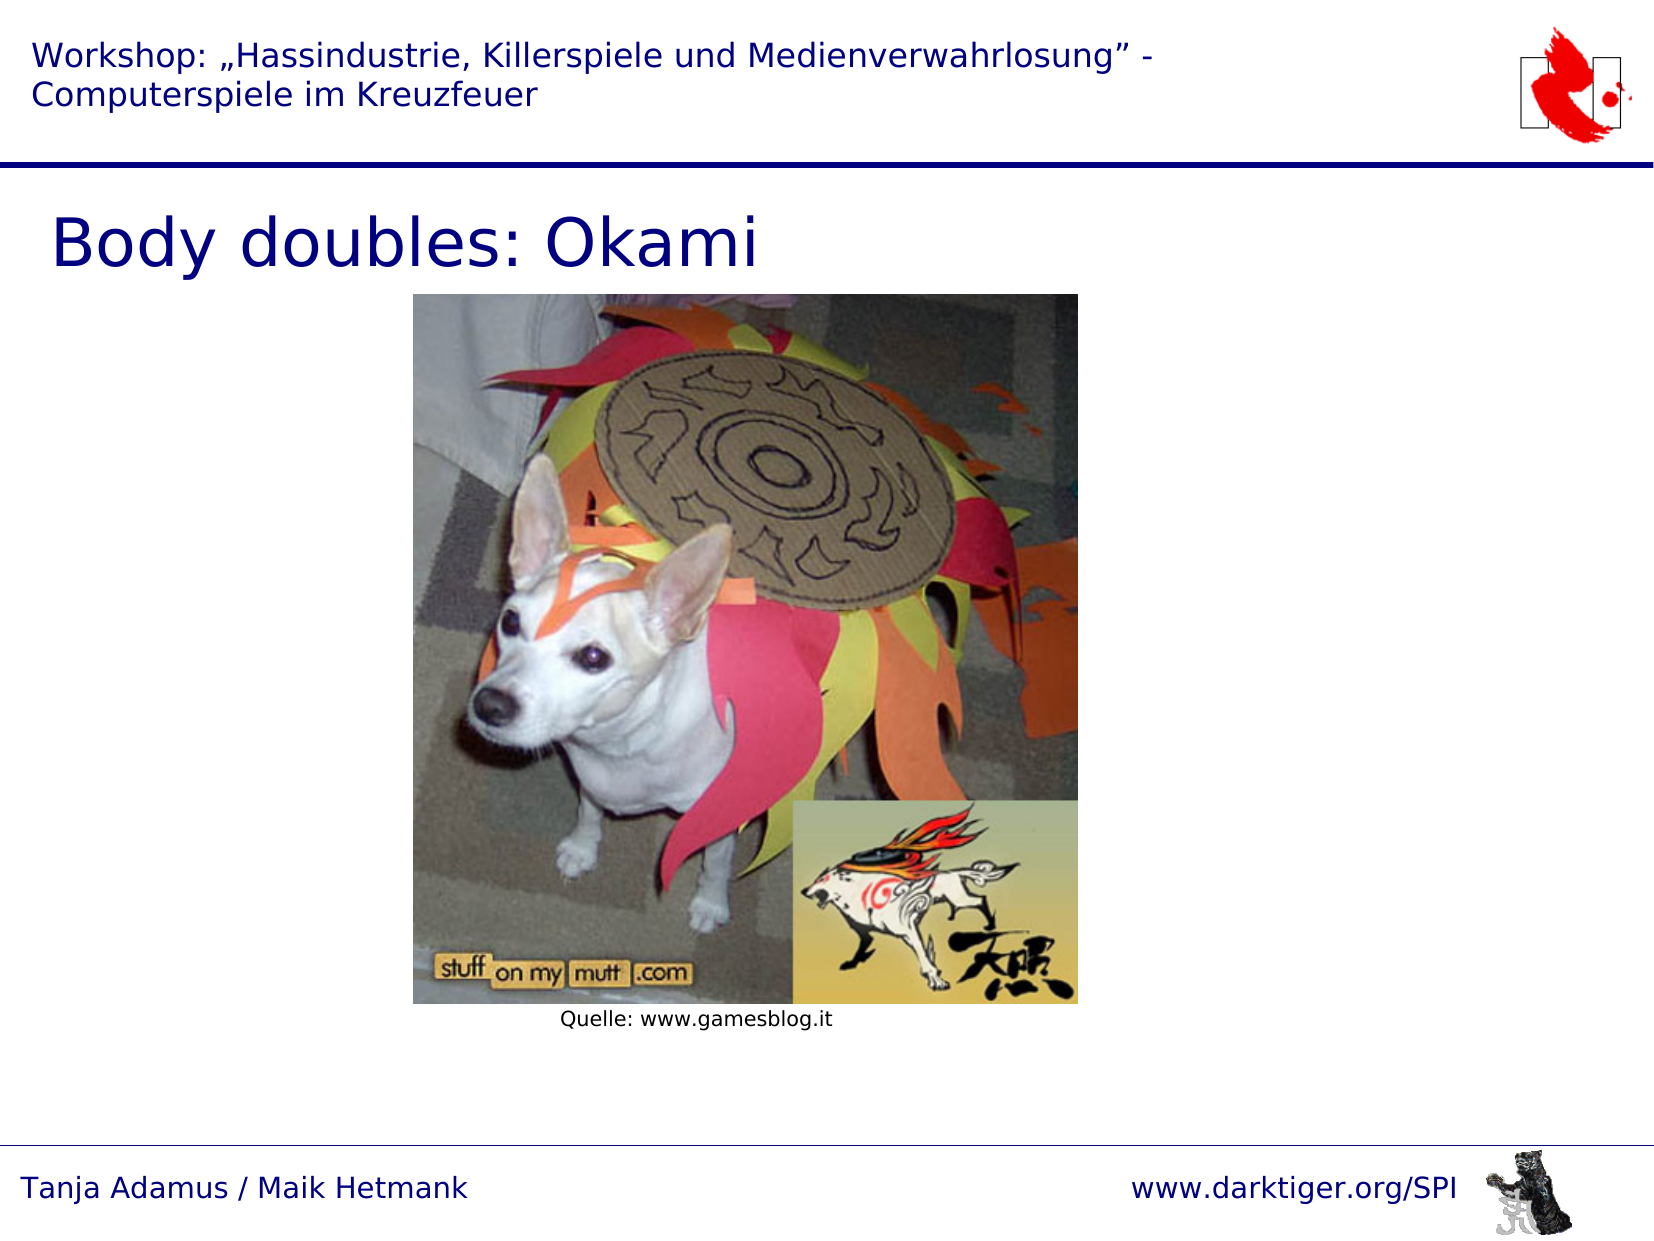

Workshop: „Hassindustrie, Killerspiele und Medienverwahrlosung” - Computerspiele im Kreuzfeuer
Body doubles: Okami
Quelle: www.gamesblog.it